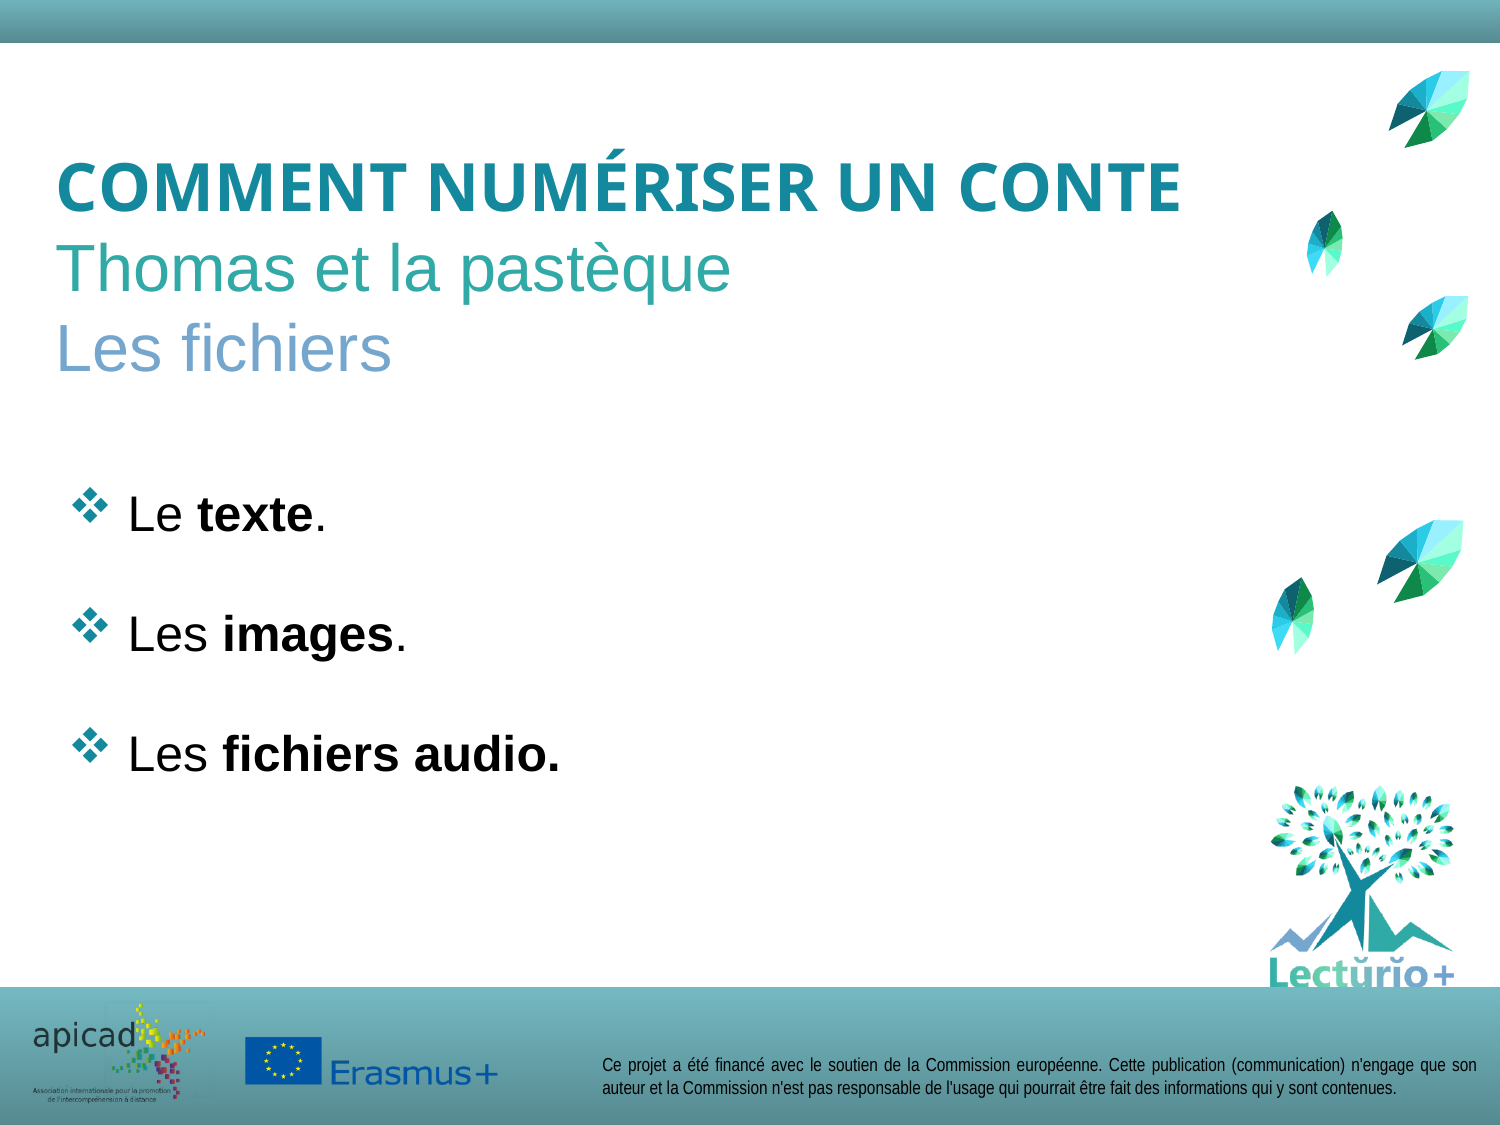

COMMENT NUMÉRISER UN CONTE
Thomas et la pastèque
Les fichiers
 Le texte.
 Les images.
 Les fichiers audio.
Ce projet a été financé avec le soutien de la Commission européenne. Cette publication (communication) n'engage que son auteur et la Commission n'est pas responsable de l'usage qui pourrait être fait des informations qui y sont contenues.